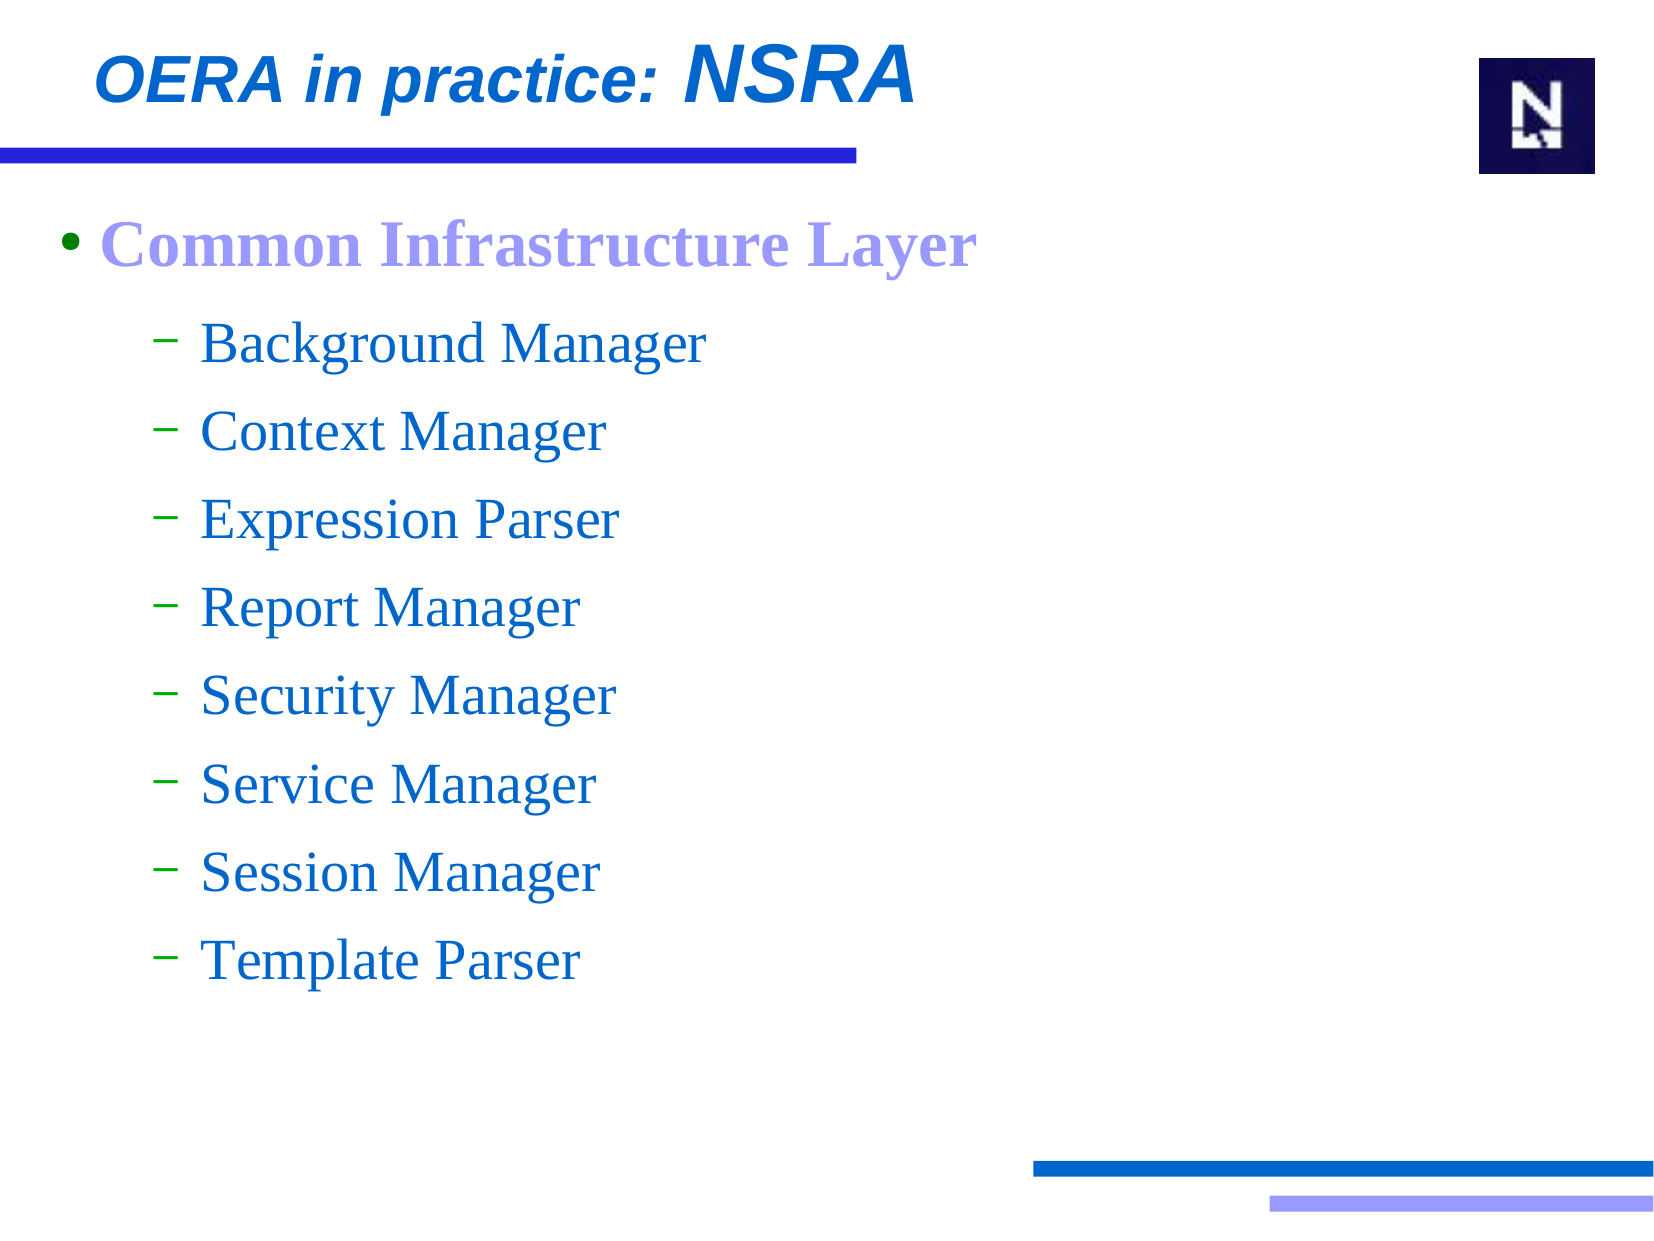

# OERA in practice: NSRA
 Common Infrastructure Layer
Background Manager
Context Manager
Expression Parser
Report Manager
Security Manager
Service Manager
Session Manager
Template Parser